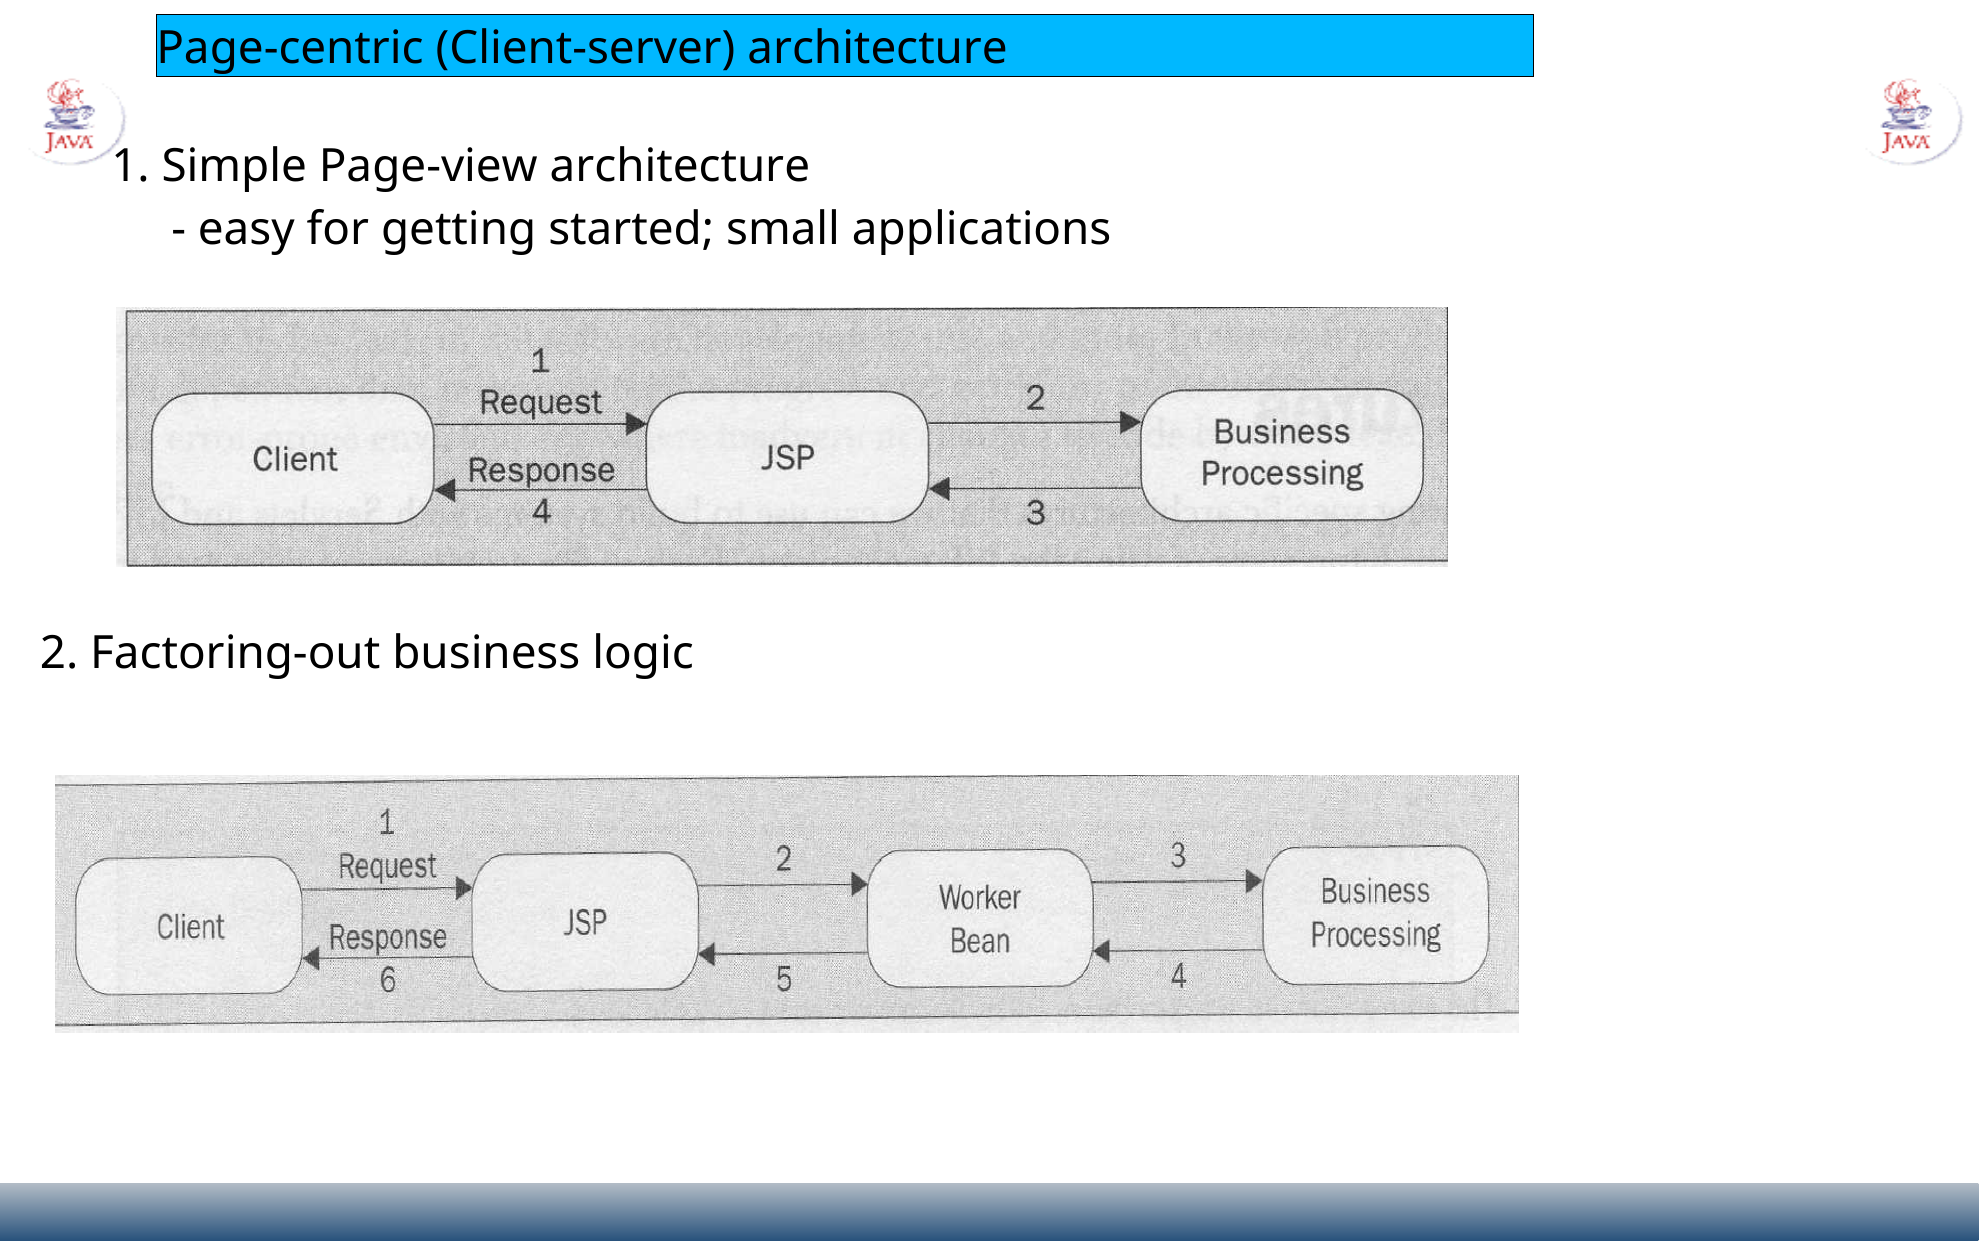

Page-centric (Client-server) architecture
1. Simple Page-view architecture
 - easy for getting started; small applications
2. Factoring-out business logic